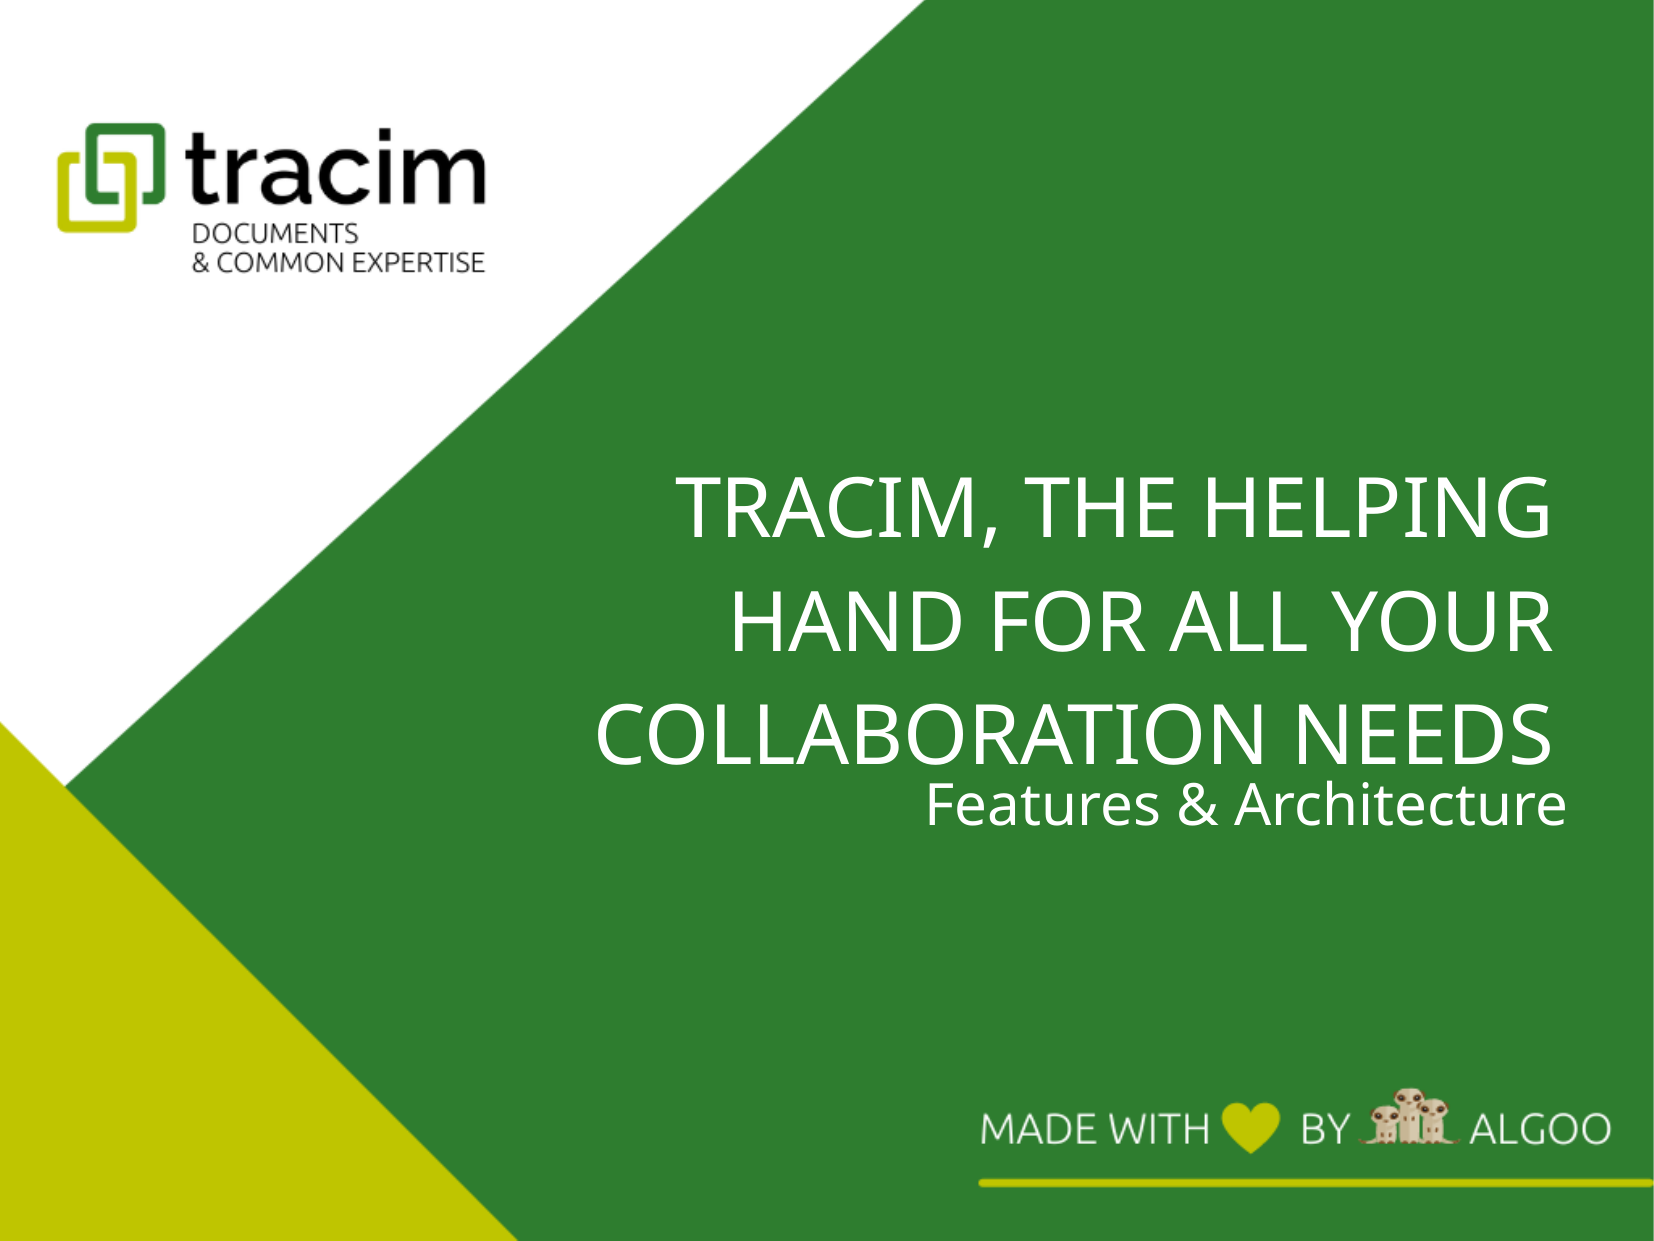

TRACIM, THE HELPING HAND FOR ALL YOUR COLLABORATION NEEDS
Features & Architecture